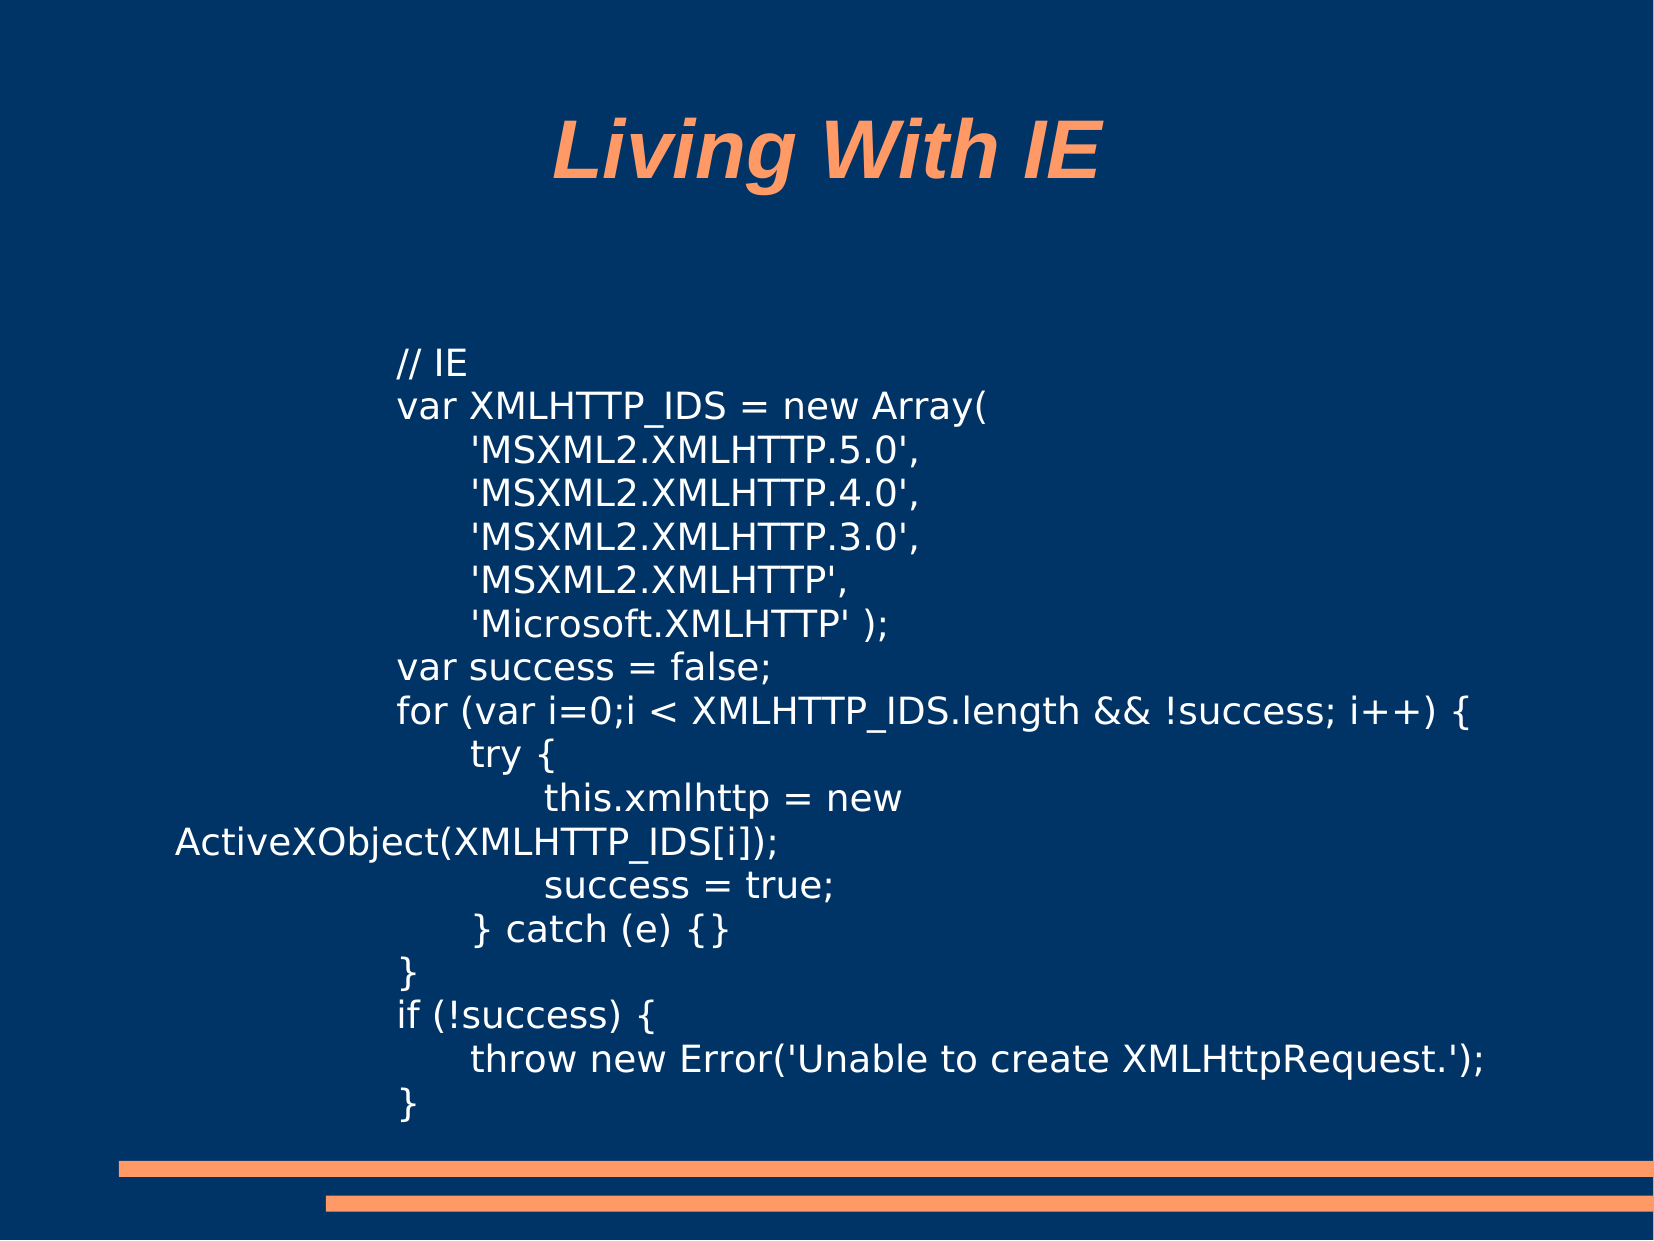

# Living With IE
			// IE
			var XMLHTTP_IDS = new Array(
				'MSXML2.XMLHTTP.5.0',
				'MSXML2.XMLHTTP.4.0',
				'MSXML2.XMLHTTP.3.0',
				'MSXML2.XMLHTTP',
				'Microsoft.XMLHTTP' );
			var success = false;
			for (var i=0;i < XMLHTTP_IDS.length && !success; i++) {
				try {
					this.xmlhttp = new ActiveXObject(XMLHTTP_IDS[i]);
					success = true;
				} catch (e) {}
			}
			if (!success) {
				throw new Error('Unable to create XMLHttpRequest.');
			}